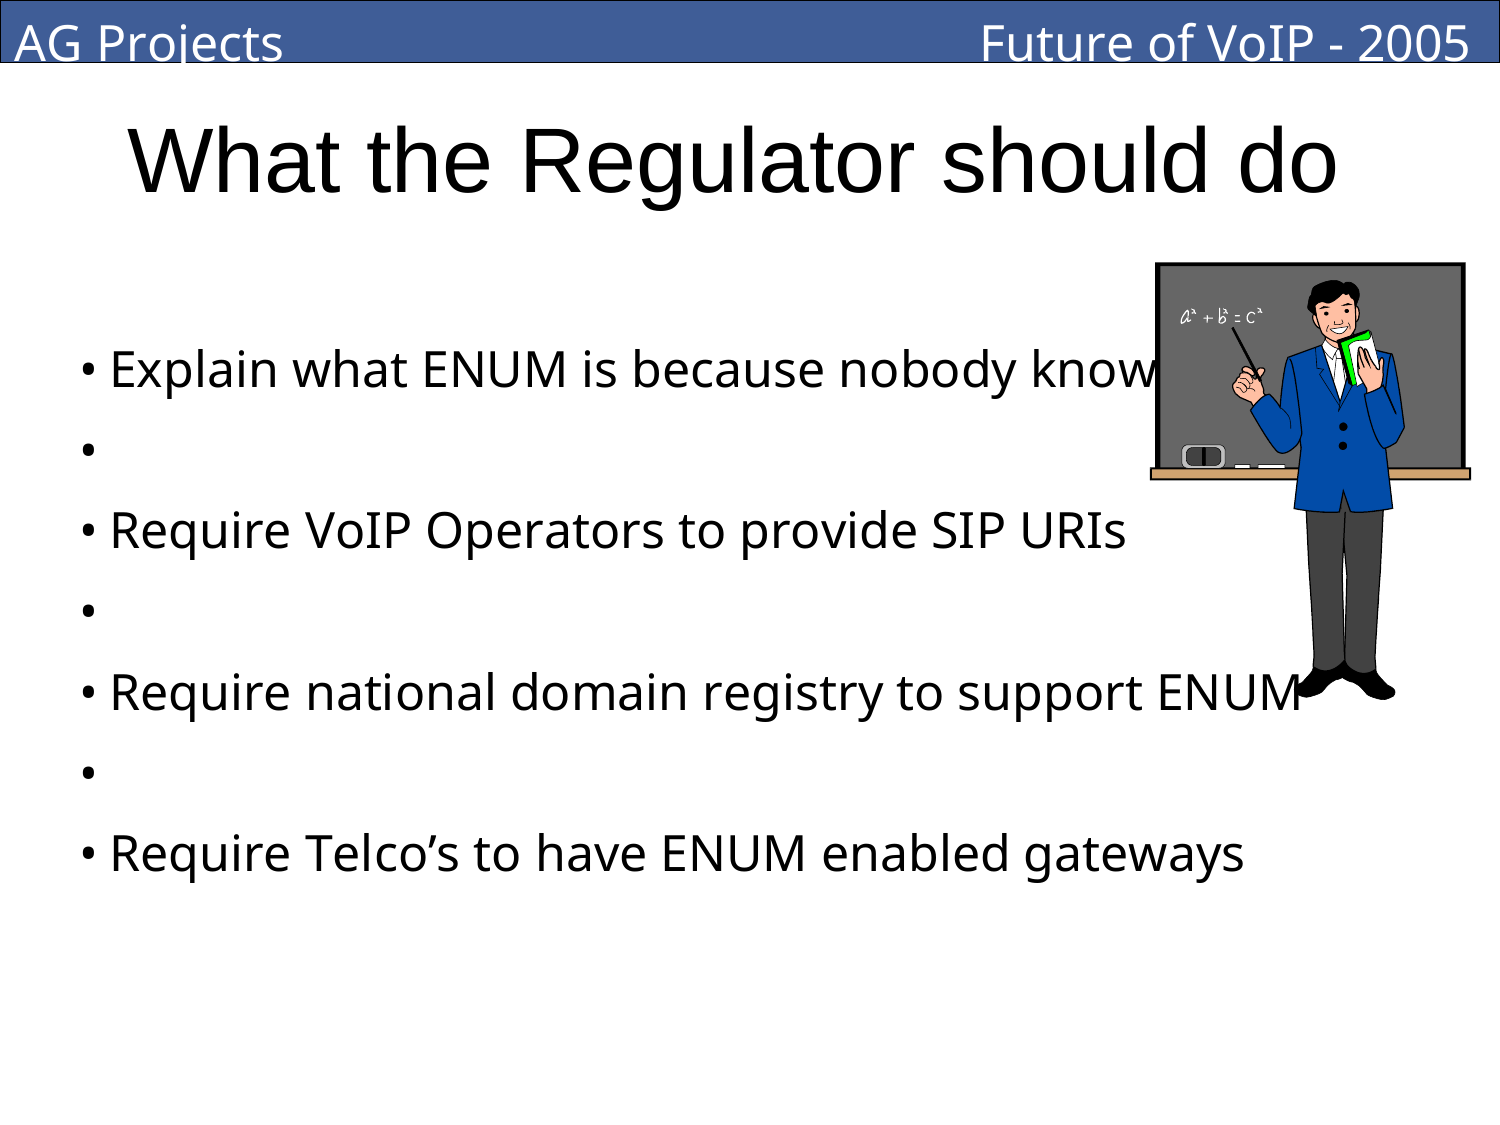

What the Regulator should do
Explain what ENUM is because nobody knows
Require VoIP Operators to provide SIP URIs
Require national domain registry to support ENUM
Require Telco’s to have ENUM enabled gateways